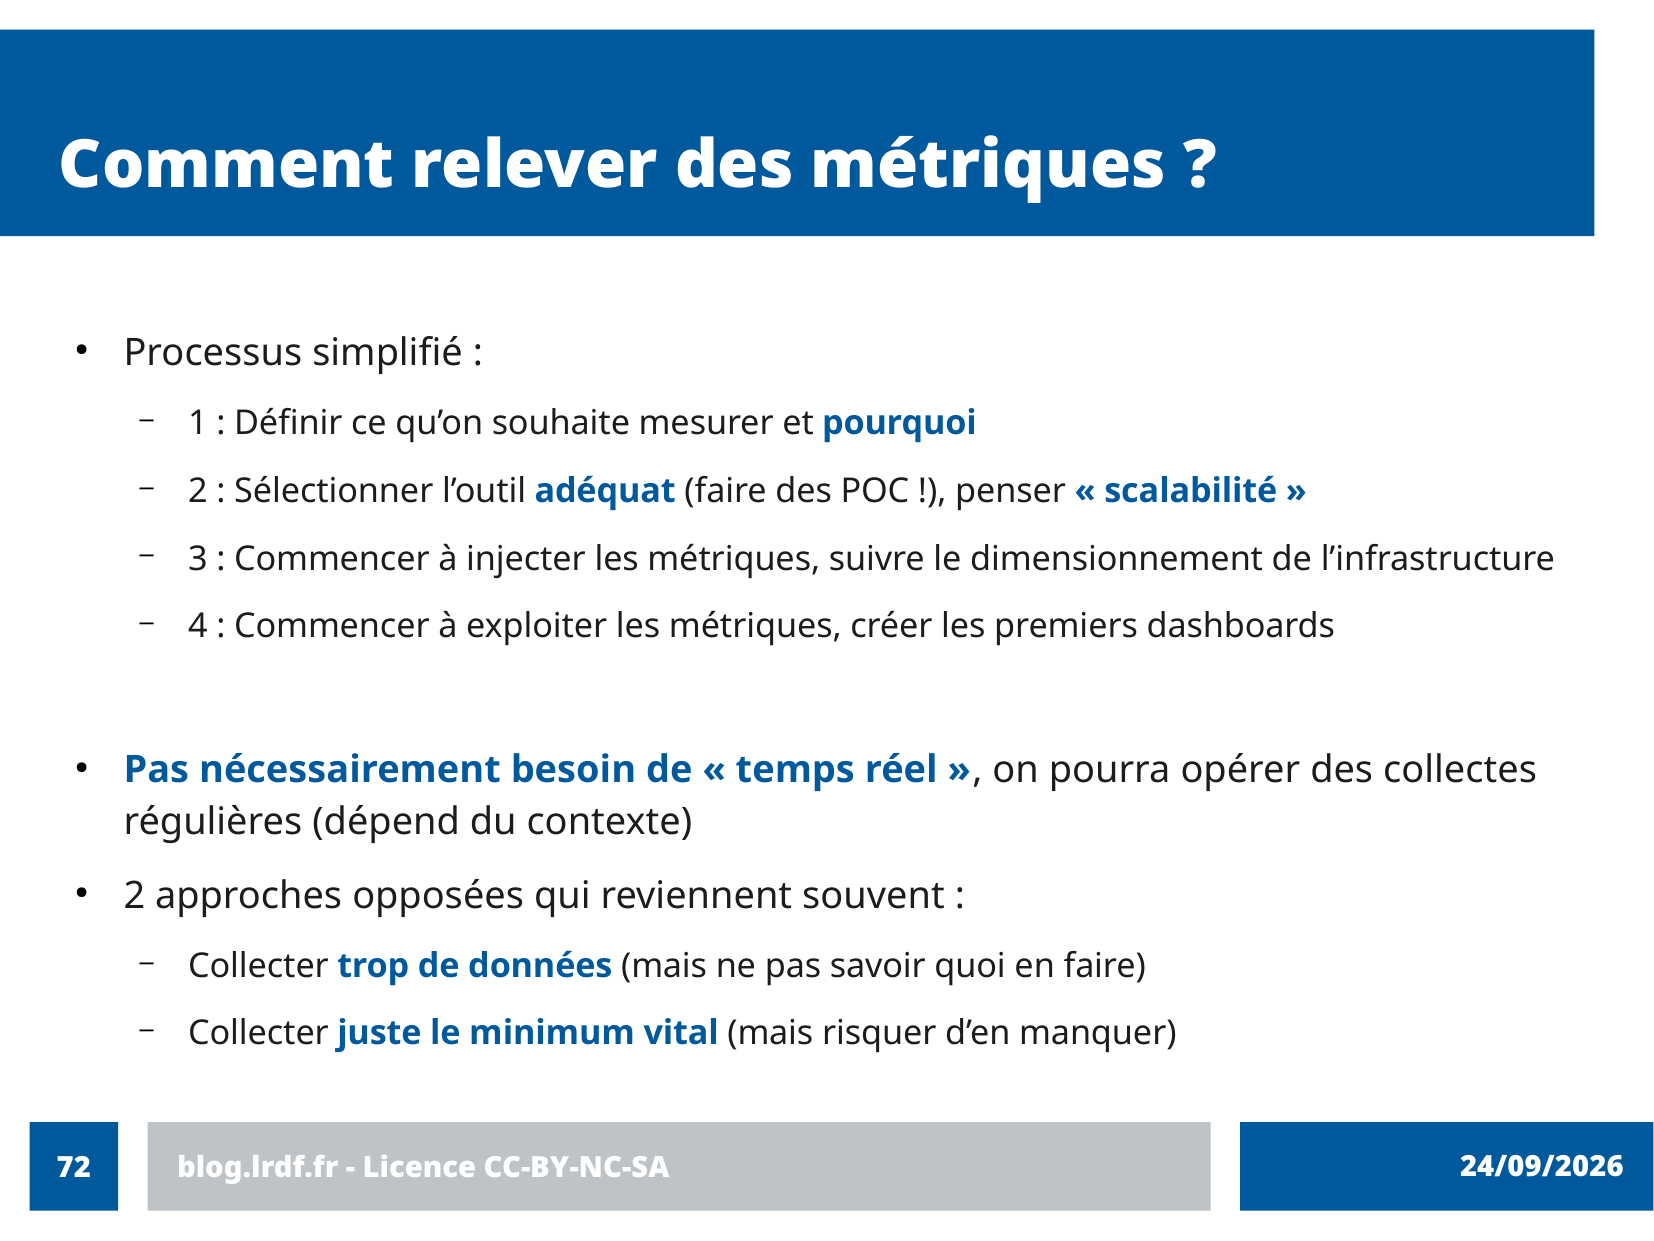

# Comment relever des métriques ?
Processus simplifié :
1 : Définir ce qu’on souhaite mesurer et pourquoi
2 : Sélectionner l’outil adéquat (faire des POC !), penser « scalabilité »
3 : Commencer à injecter les métriques, suivre le dimensionnement de l’infrastructure
4 : Commencer à exploiter les métriques, créer les premiers dashboards
Pas nécessairement besoin de « temps réel », on pourra opérer des collectes régulières (dépend du contexte)
2 approches opposées qui reviennent souvent :
Collecter trop de données (mais ne pas savoir quoi en faire)
Collecter juste le minimum vital (mais risquer d’en manquer)
72
blog.lrdf.fr - Licence CC-BY-NC-SA